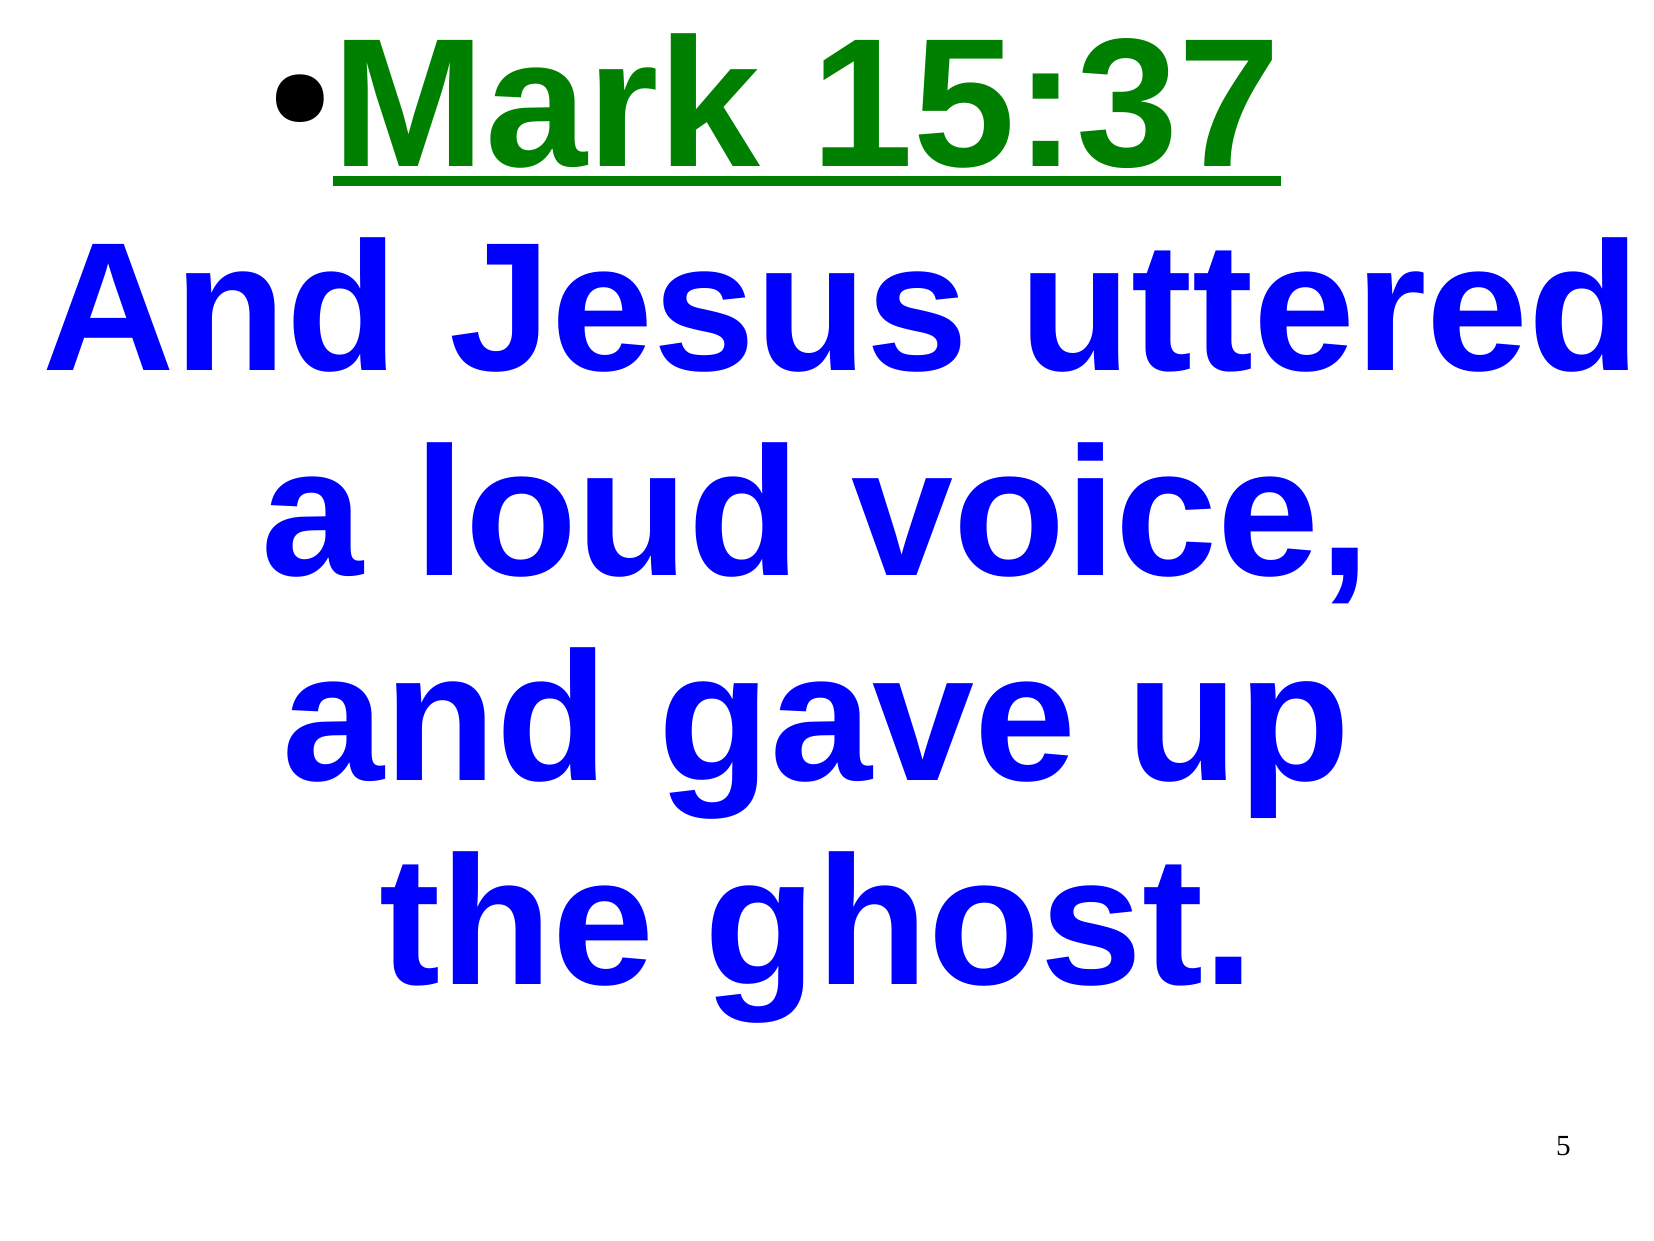

# Mark 15:37  And Jesus uttered a loud voice, and gave up the ghost.
5